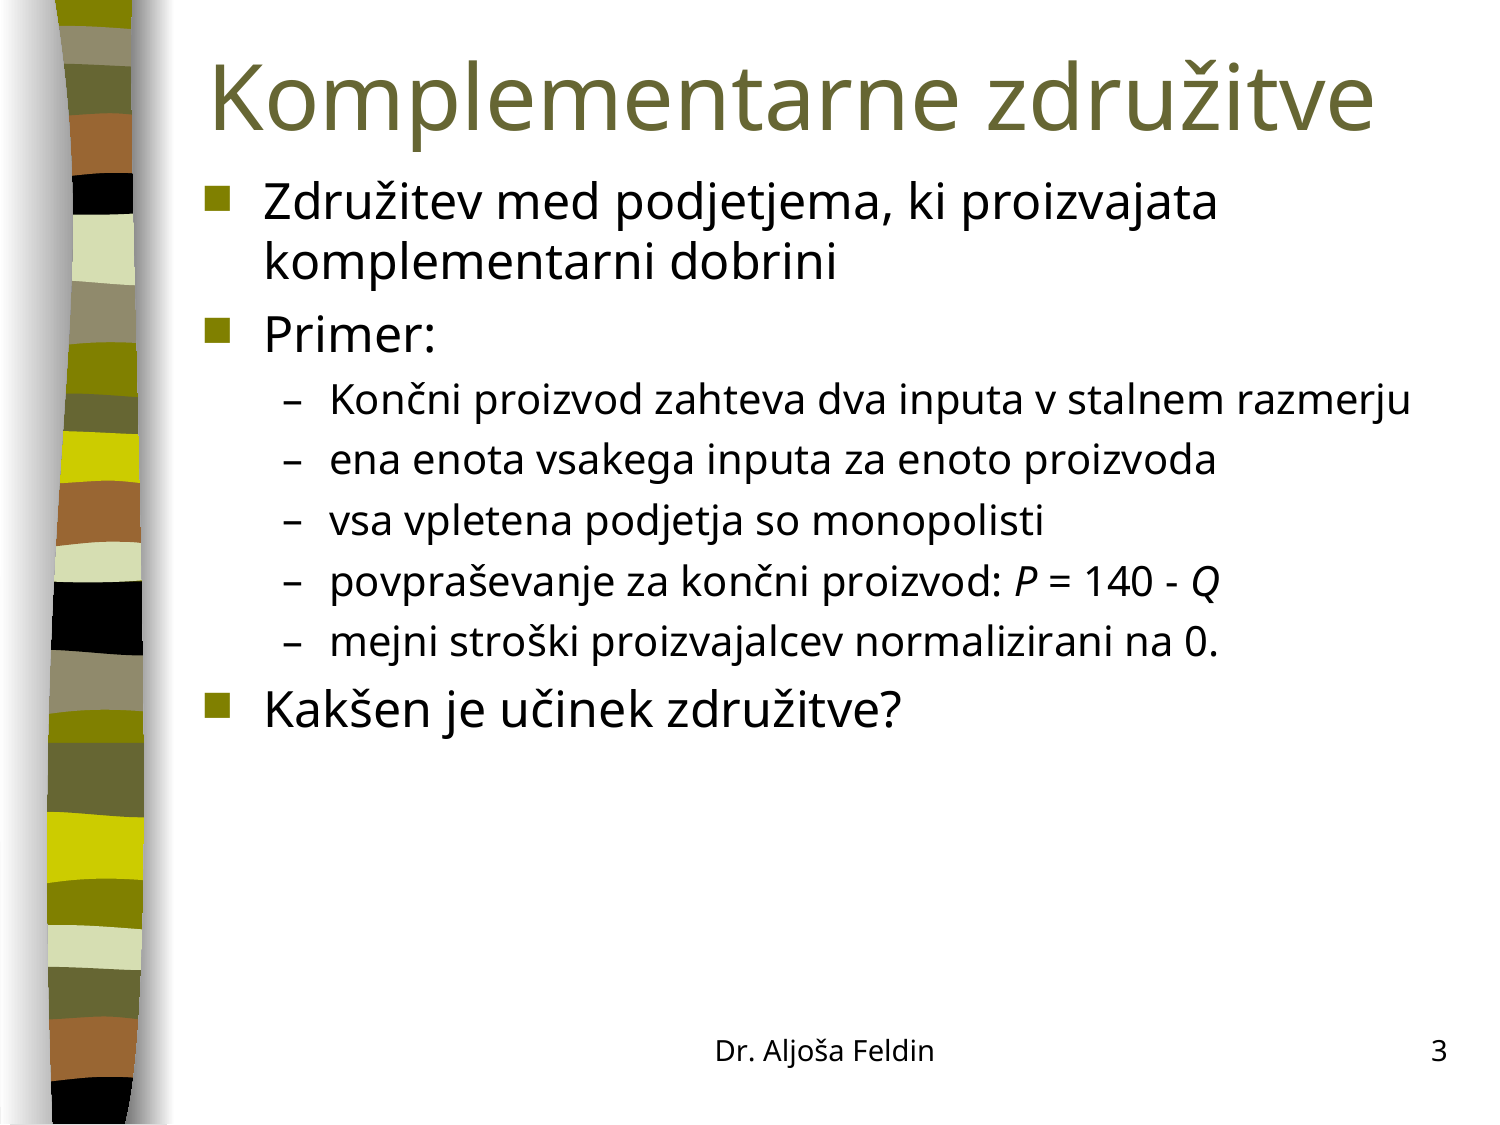

# Komplementarne združitve
Združitev med podjetjema, ki proizvajata komplementarni dobrini
Primer:
Končni proizvod zahteva dva inputa v stalnem razmerju
ena enota vsakega inputa za enoto proizvoda
vsa vpletena podjetja so monopolisti
povpraševanje za končni proizvod: P = 140 - Q
mejni stroški proizvajalcev normalizirani na 0.
Kakšen je učinek združitve?
Dr. Aljoša Feldin